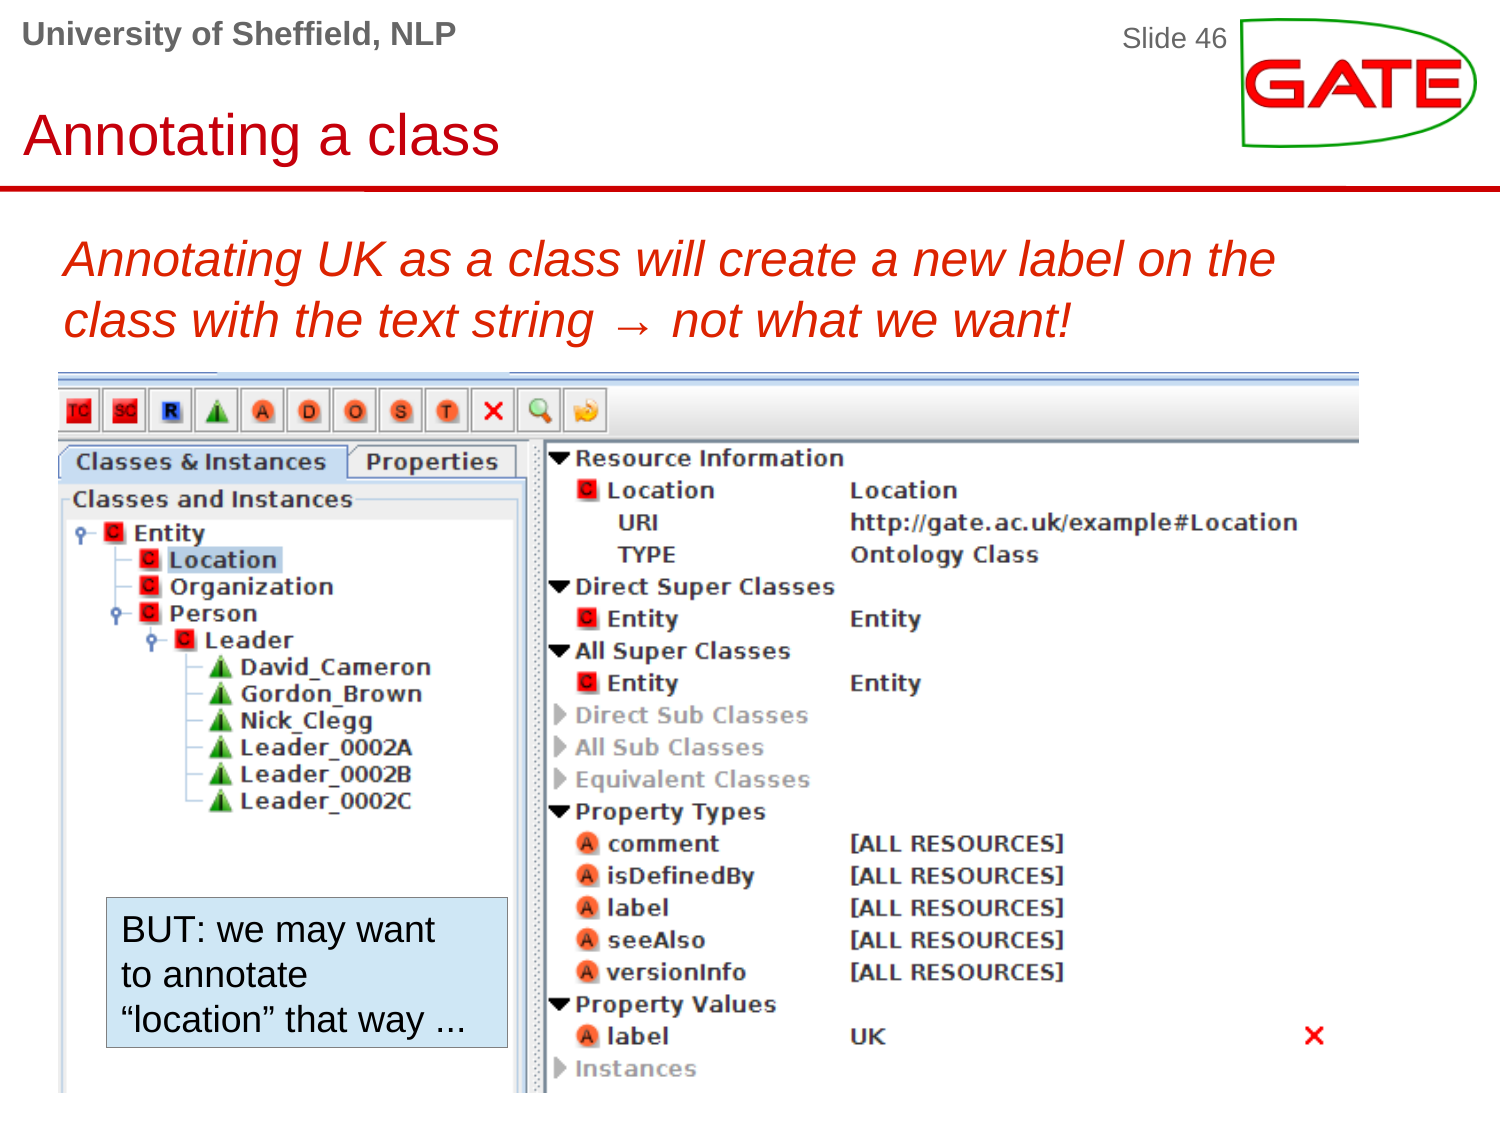

46
# Annotating a class
Annotating UK as a class will create a new label on the class with the text string → not what we want!
BUT: we may want to annotate “location” that way ...